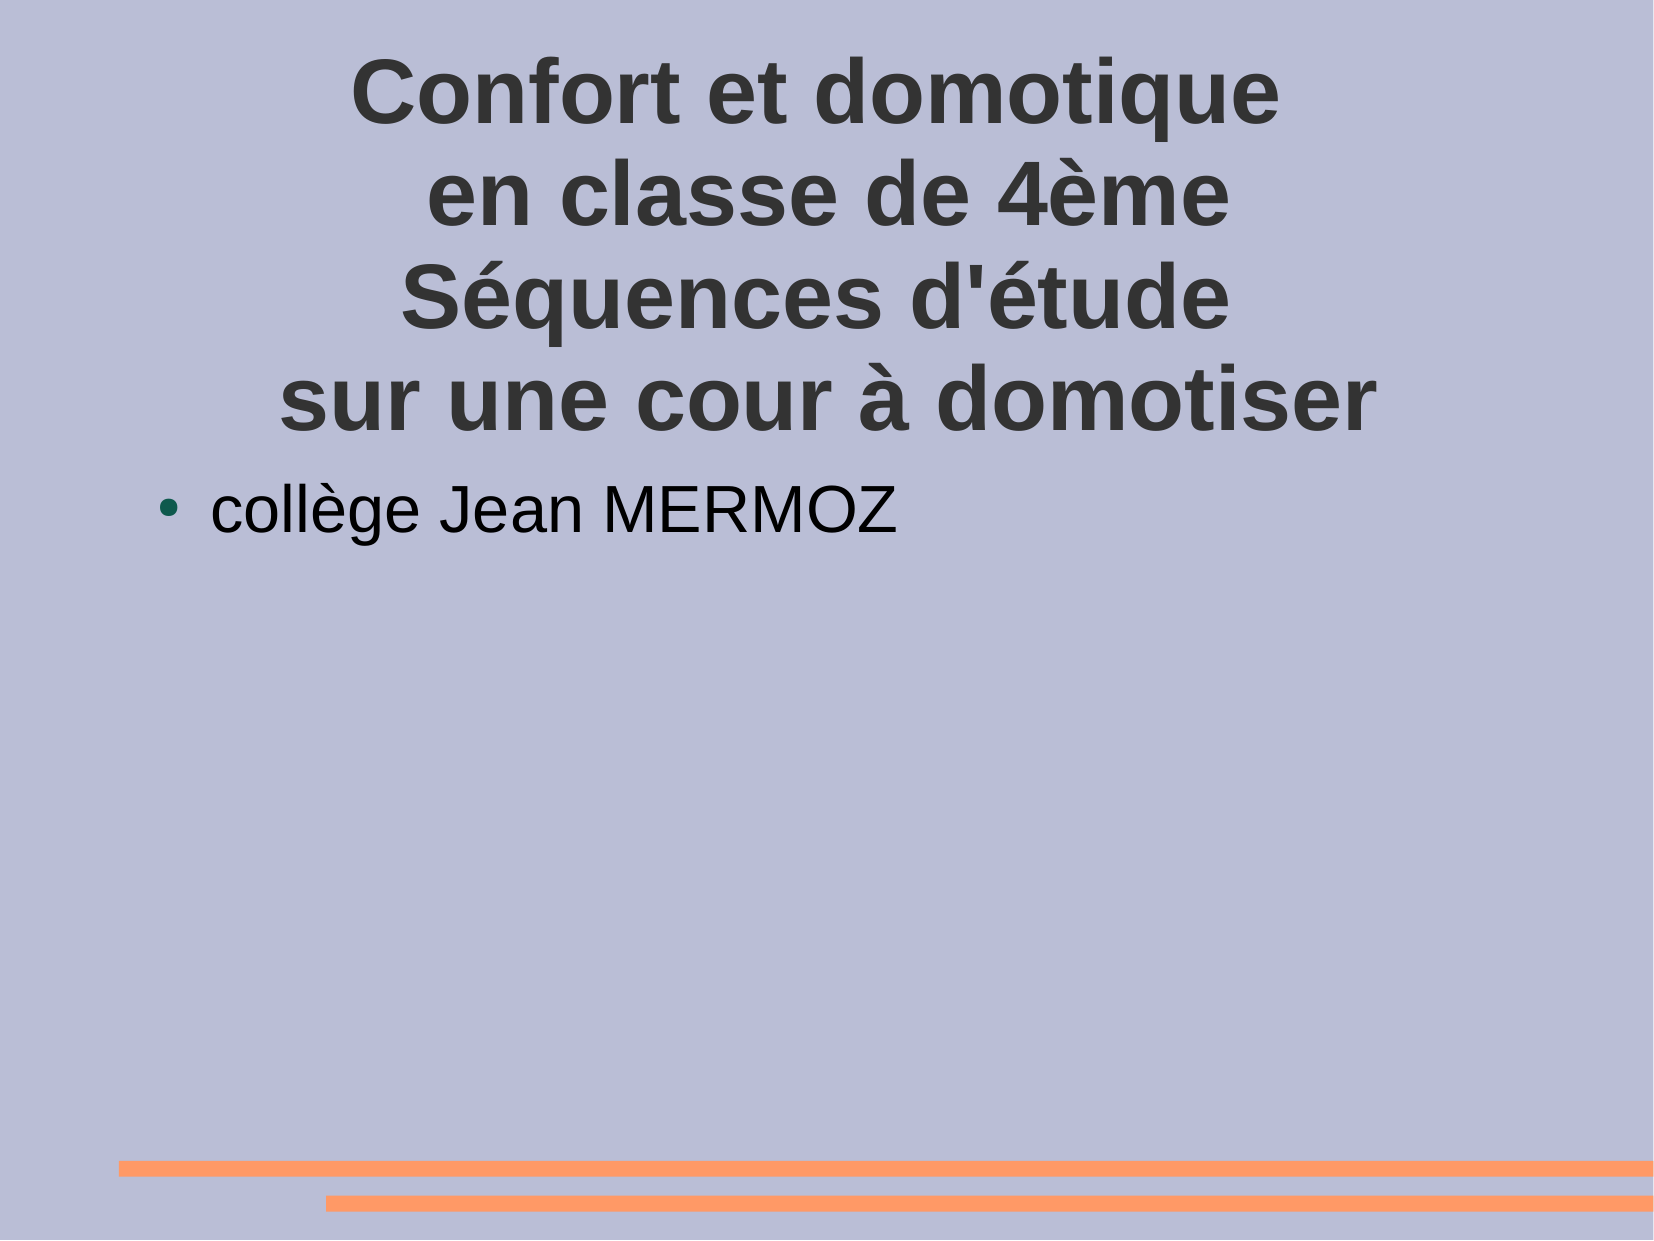

# Confort et domotique en classe de 4ème Séquences d'étude sur une cour à domotiser
collège Jean MERMOZ